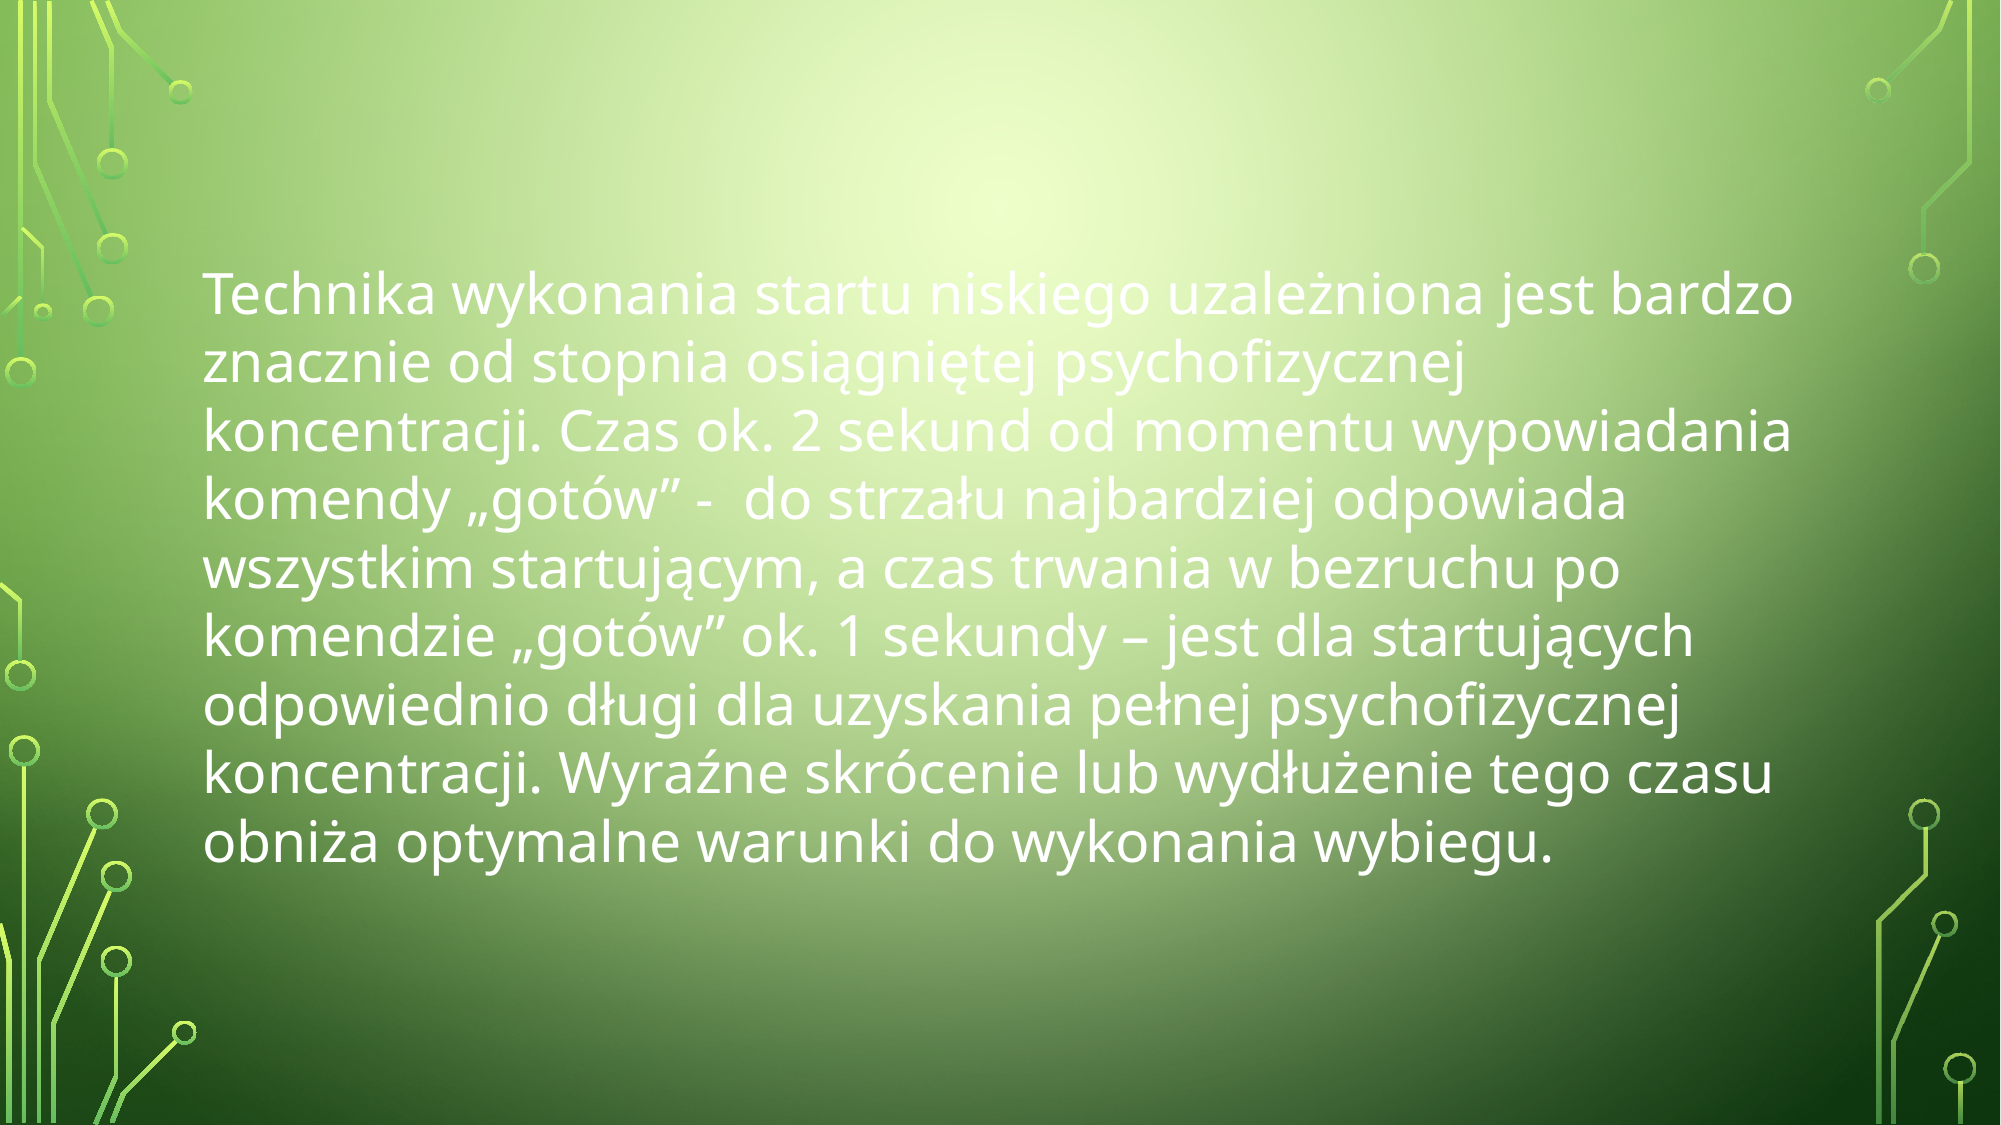

# Technika wykonania startu niskiego uzależniona jest bardzo znacznie od stopnia osiągniętej psychofizycznej koncentracji. Czas ok. 2 sekund od momentu wypowiadania komendy „gotów” - do strzału najbardziej odpowiada wszystkim startującym, a czas trwania w bezruchu po komendzie „gotów” ok. 1 sekundy – jest dla startujących odpowiednio długi dla uzyskania pełnej psychofizycznej koncentracji. Wyraźne skrócenie lub wydłużenie tego czasu obniża optymalne warunki do wykonania wybiegu.